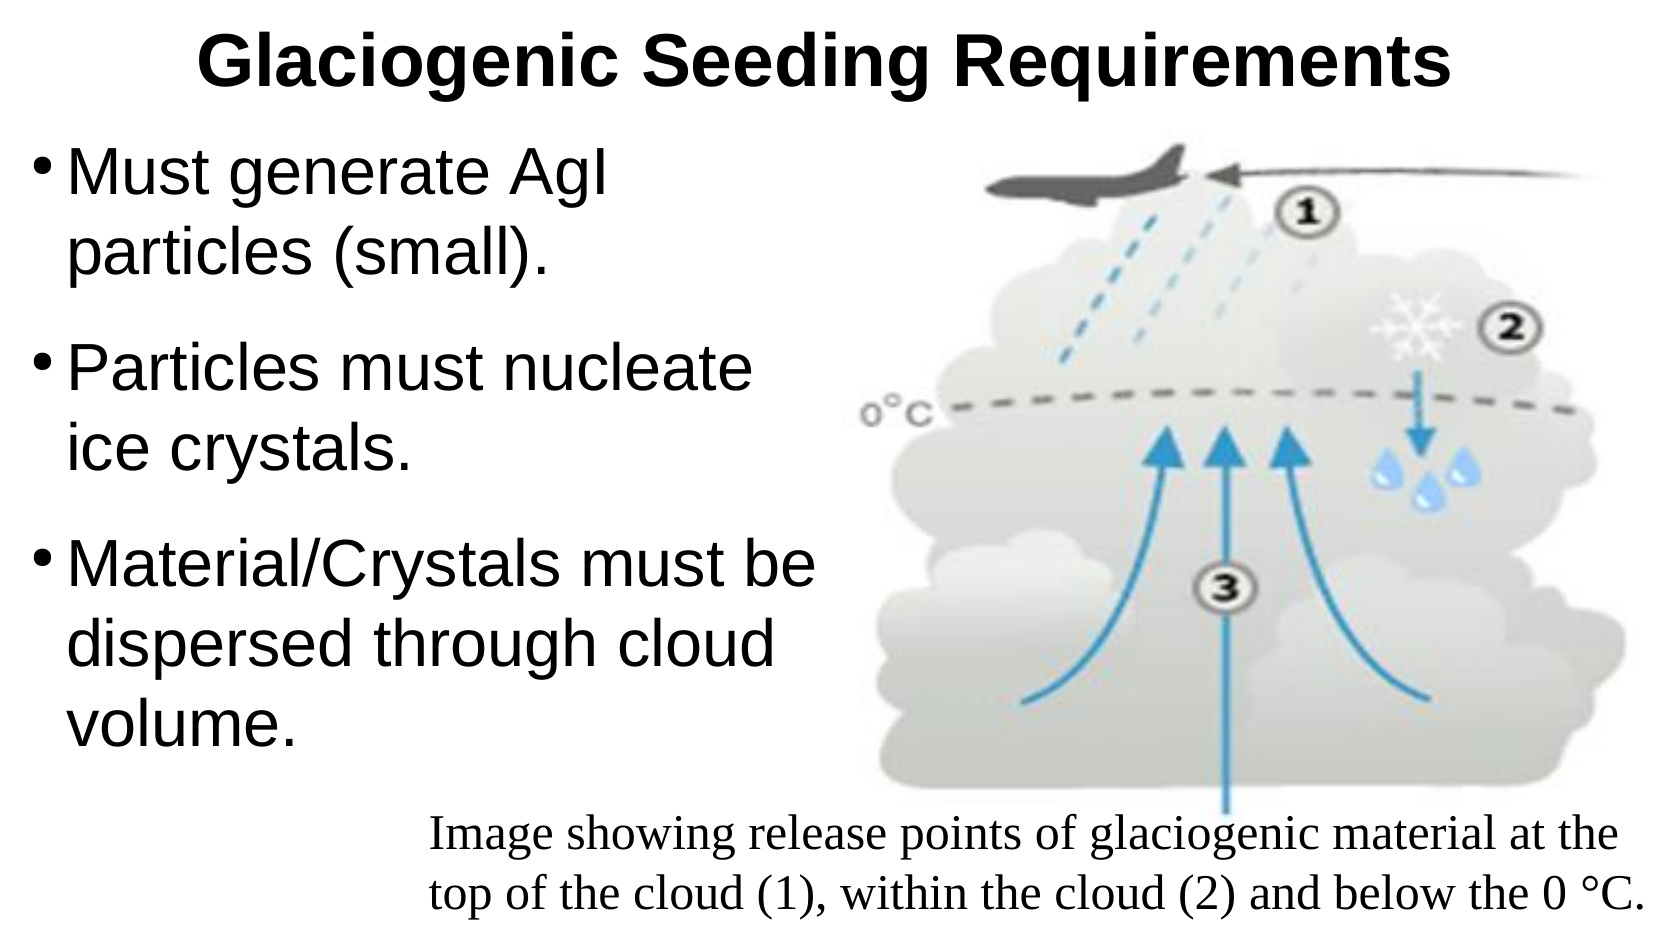

# Glaciogenic Seeding Requirements
Must generate AgI particles (small).
Particles must nucleate ice crystals.
Material/Crystals must be dispersed through cloud volume.
Image showing release points of glaciogenic material at the top of the cloud (1), within the cloud (2) and below the 0 °C.